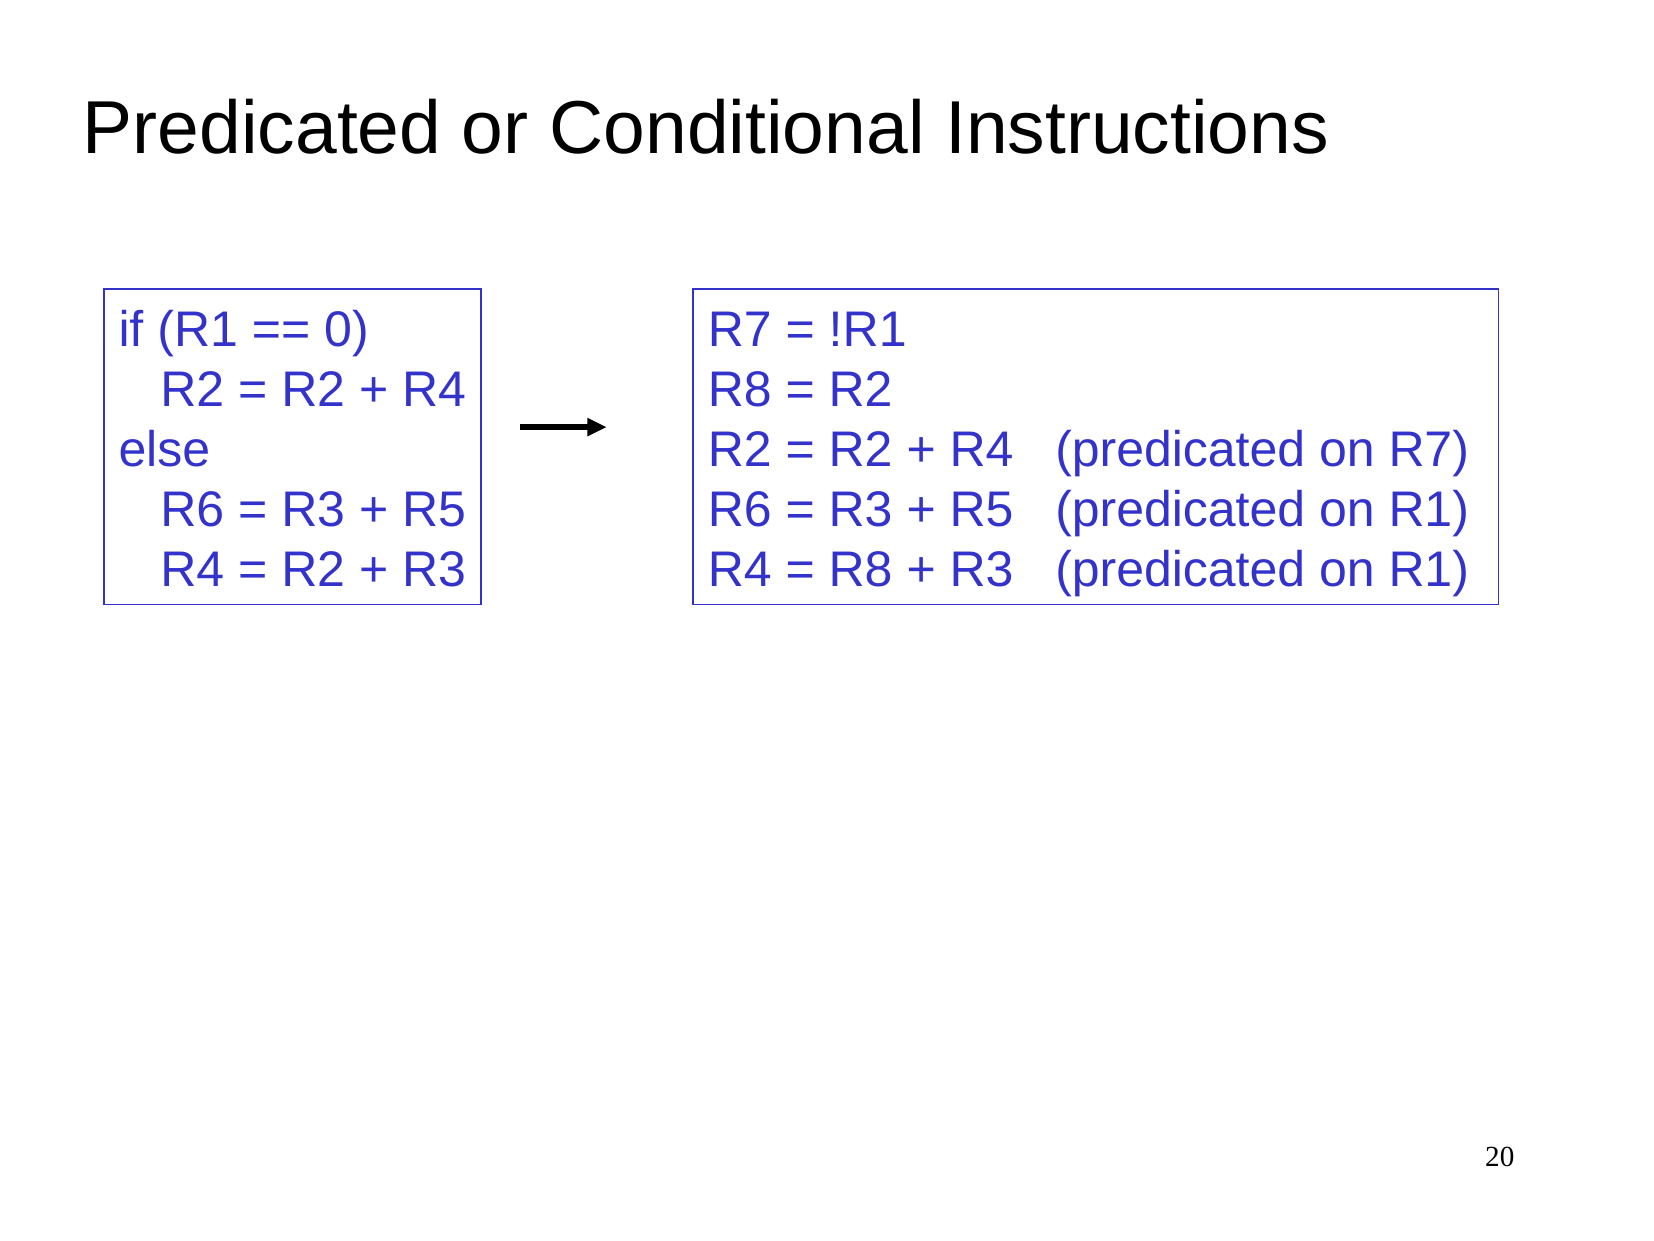

Predicated or Conditional Instructions
if (R1 == 0)
 R2 = R2 + R4
else
 R6 = R3 + R5
 R4 = R2 + R3
R7 = !R1
R8 = R2
R2 = R2 + R4 (predicated on R7)
R6 = R3 + R5 (predicated on R1)
R4 = R8 + R3 (predicated on R1)